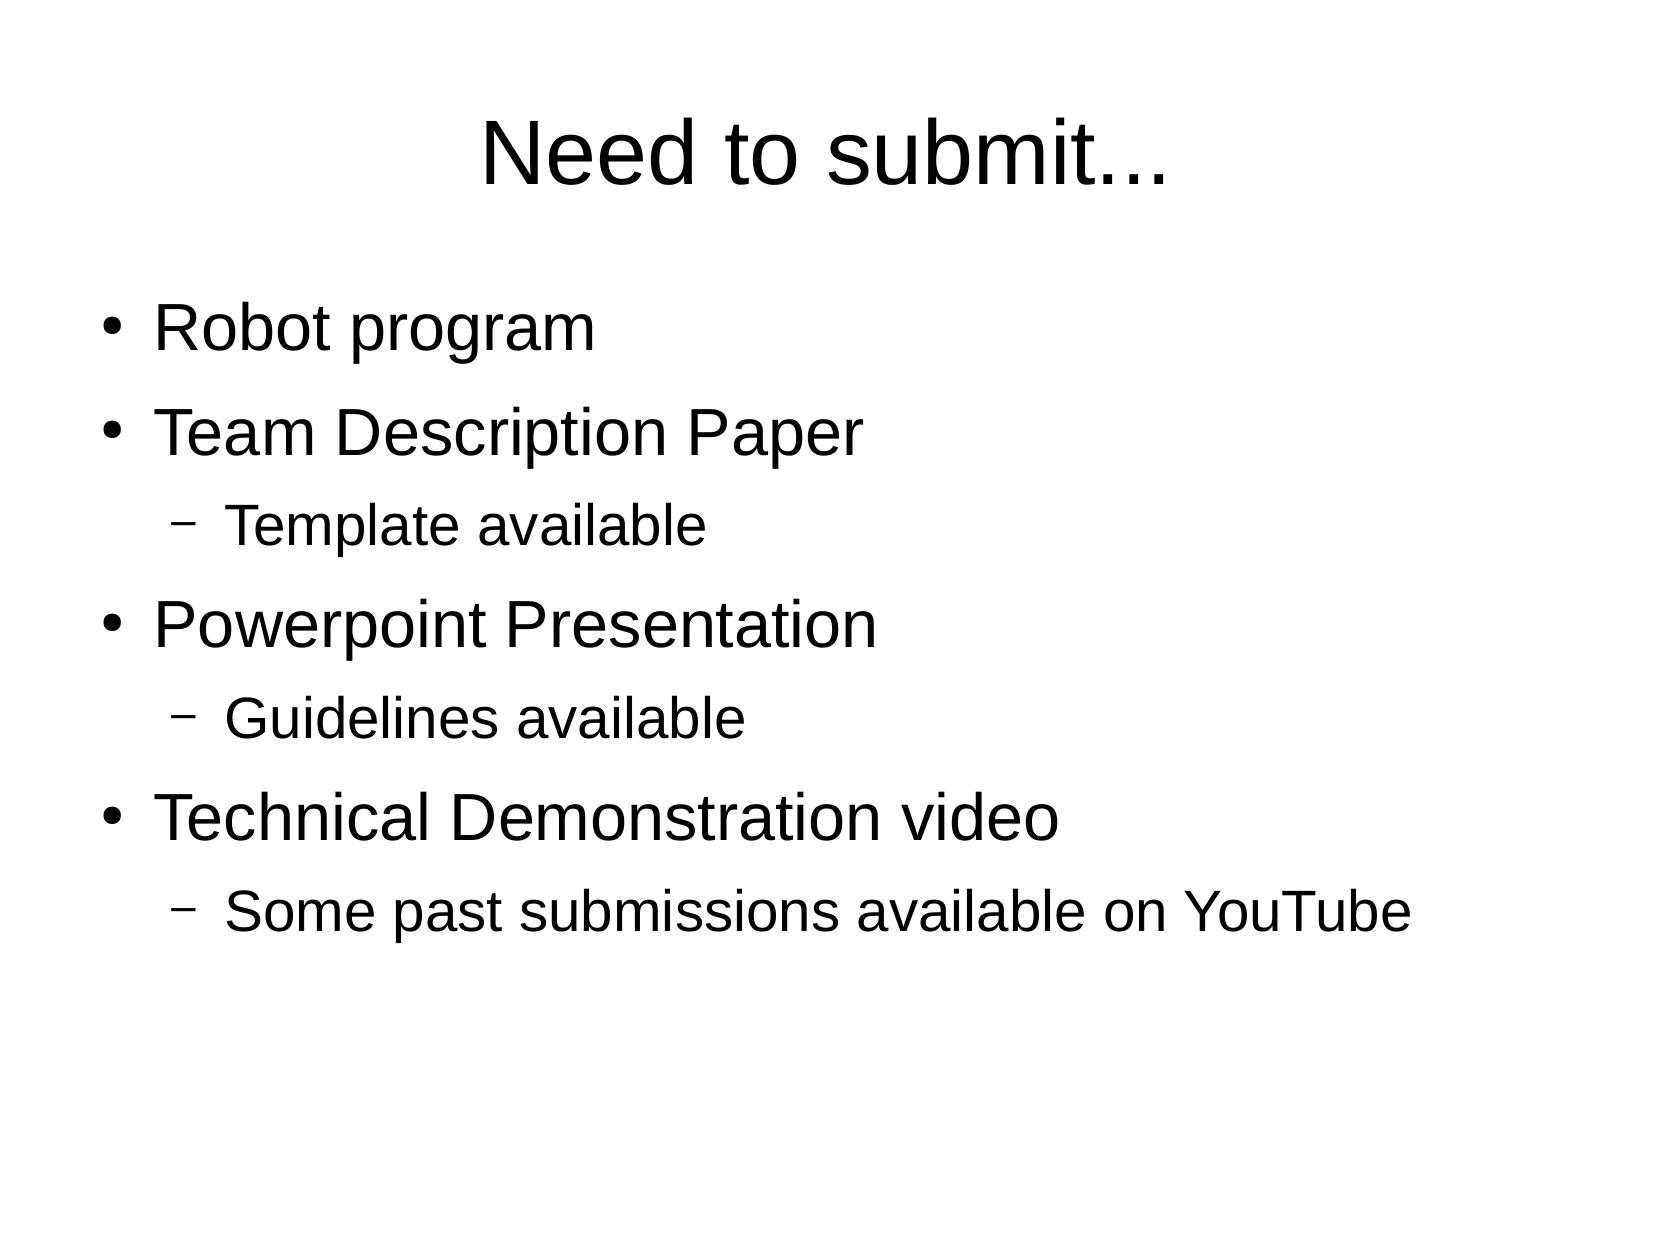

# Need to submit...
Robot program
Team Description Paper
Template available
Powerpoint Presentation
Guidelines available
Technical Demonstration video
Some past submissions available on YouTube